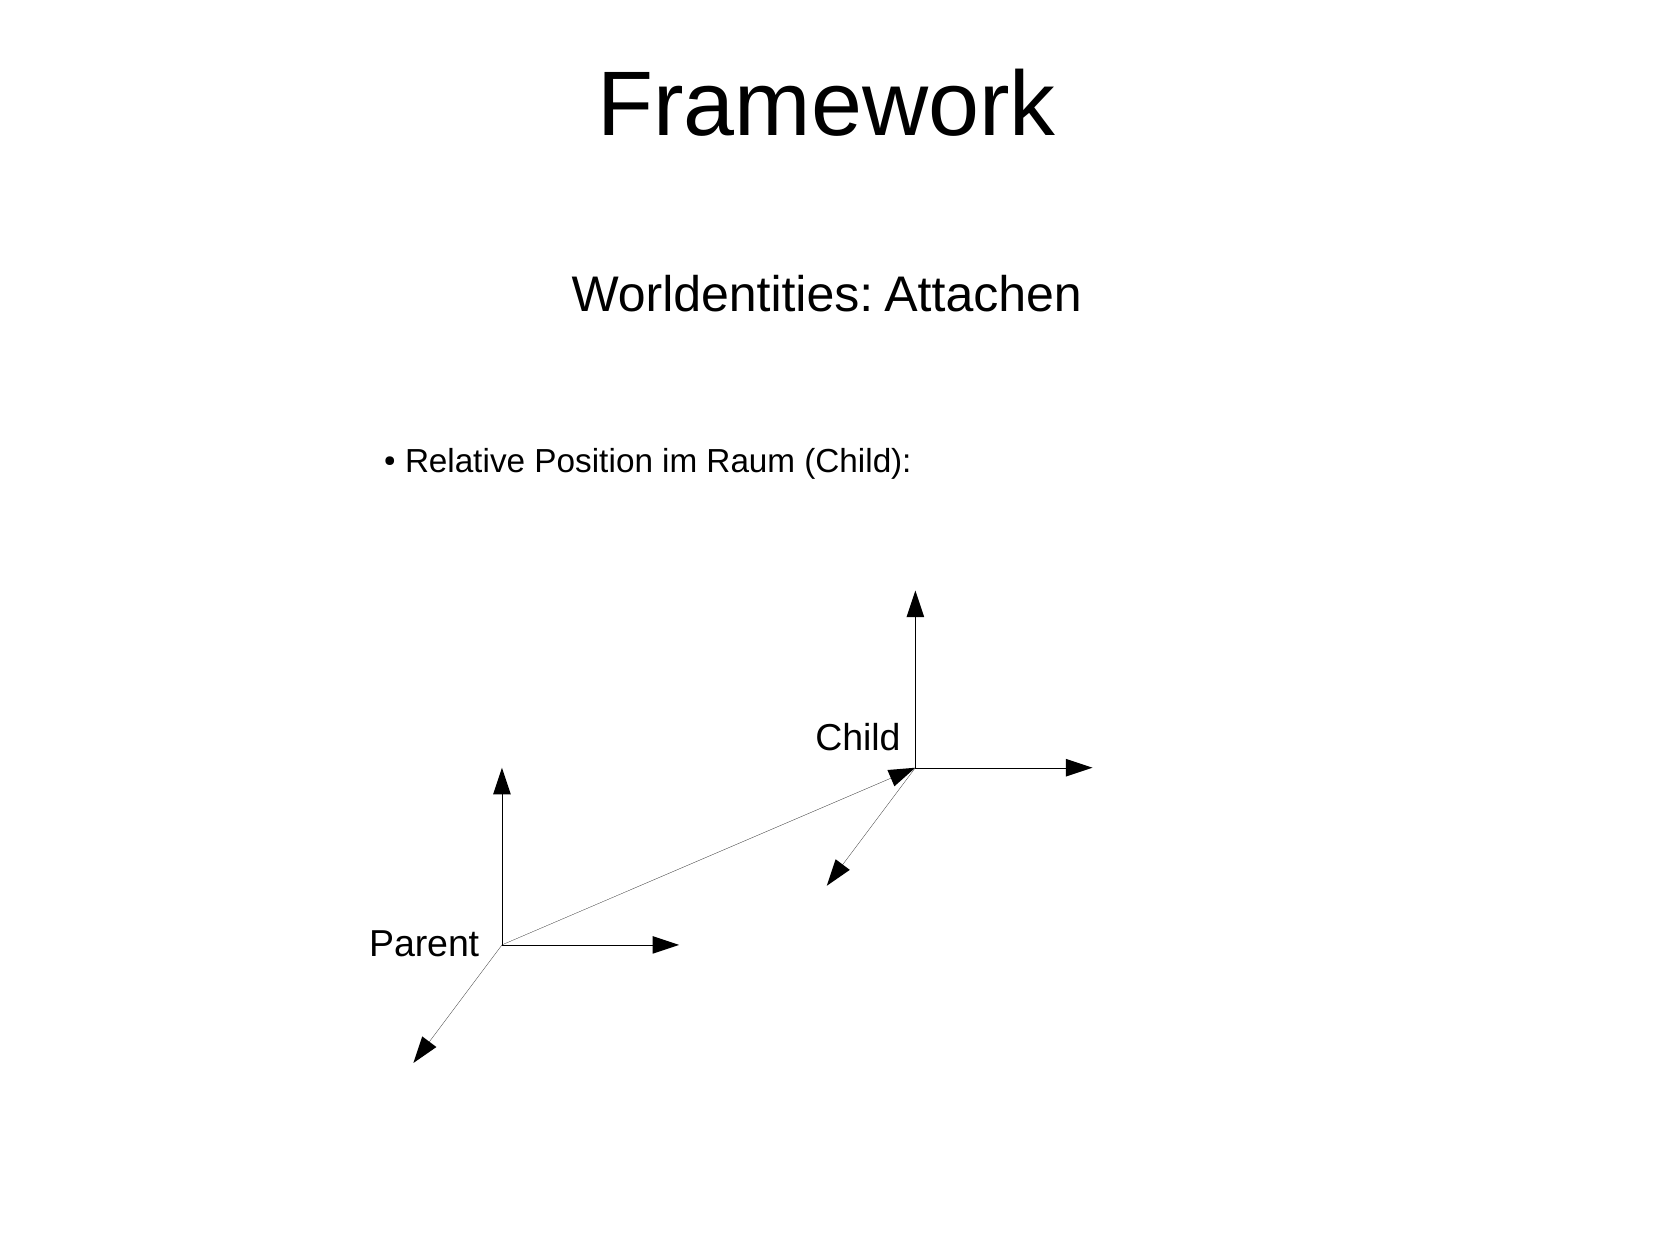

# Framework
Worldentities: Attachen
 Relative Position im Raum (Child):
Child
Parent